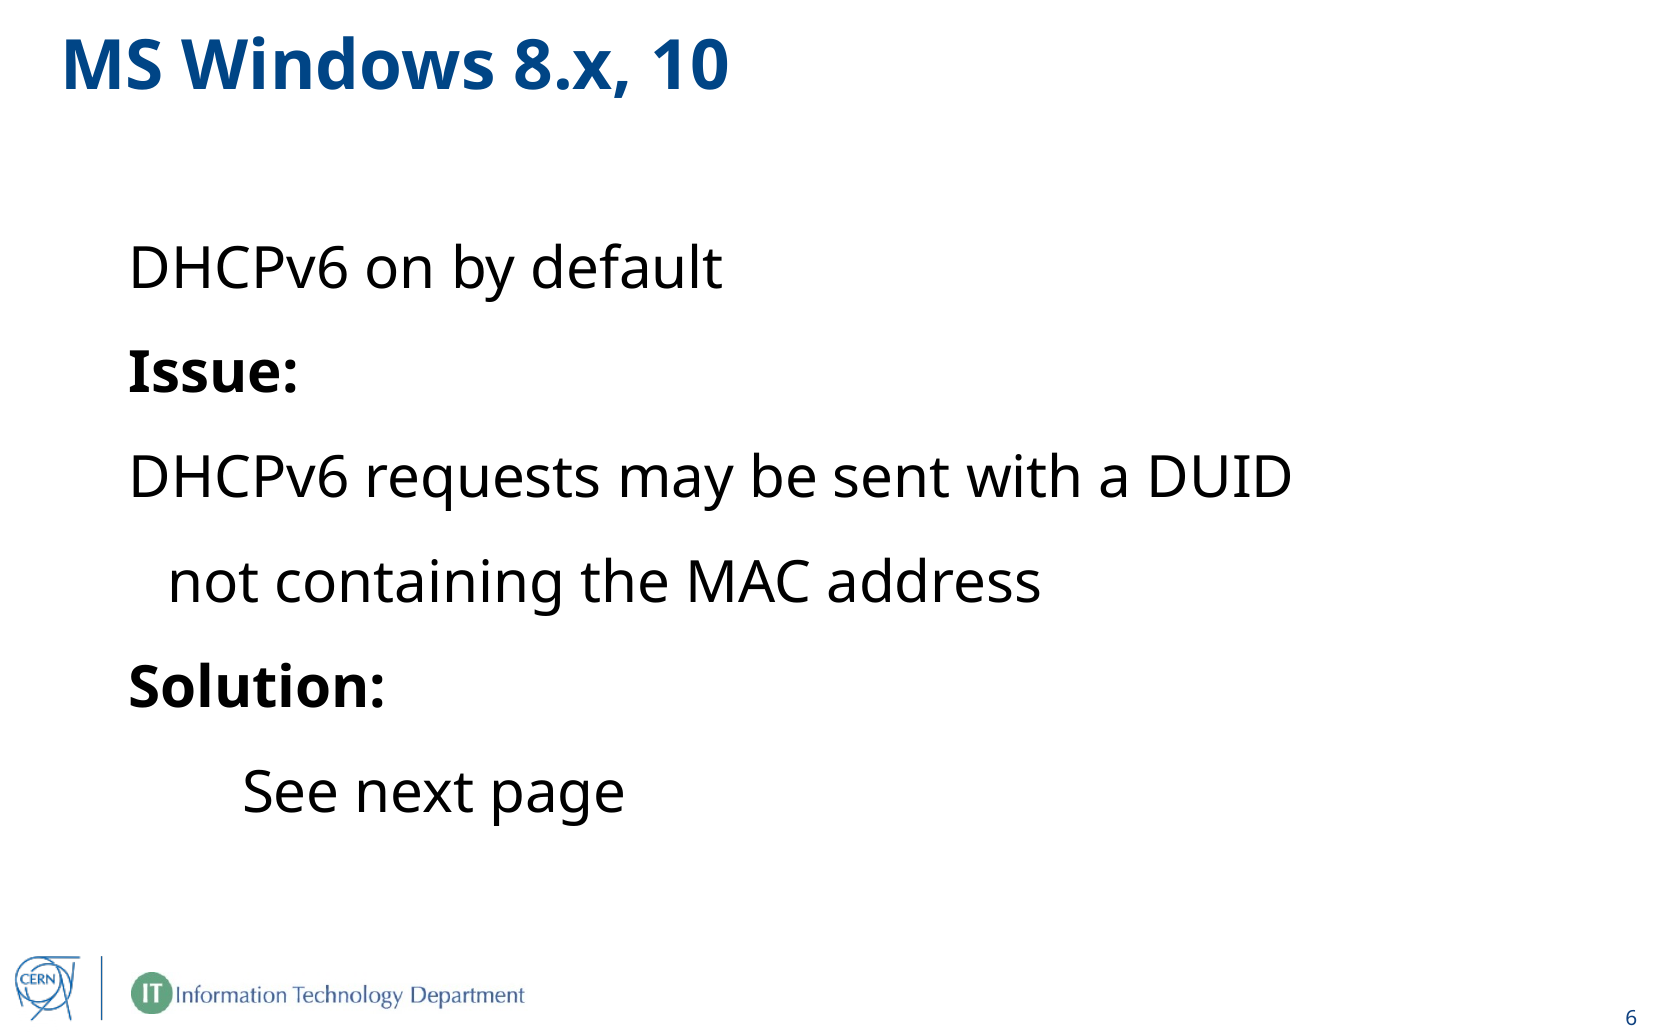

# MS Windows 8.x, 10
DHCPv6 on by default
Issue:
DHCPv6 requests may be sent with a DUID not containing the MAC address
Solution:
	See next page